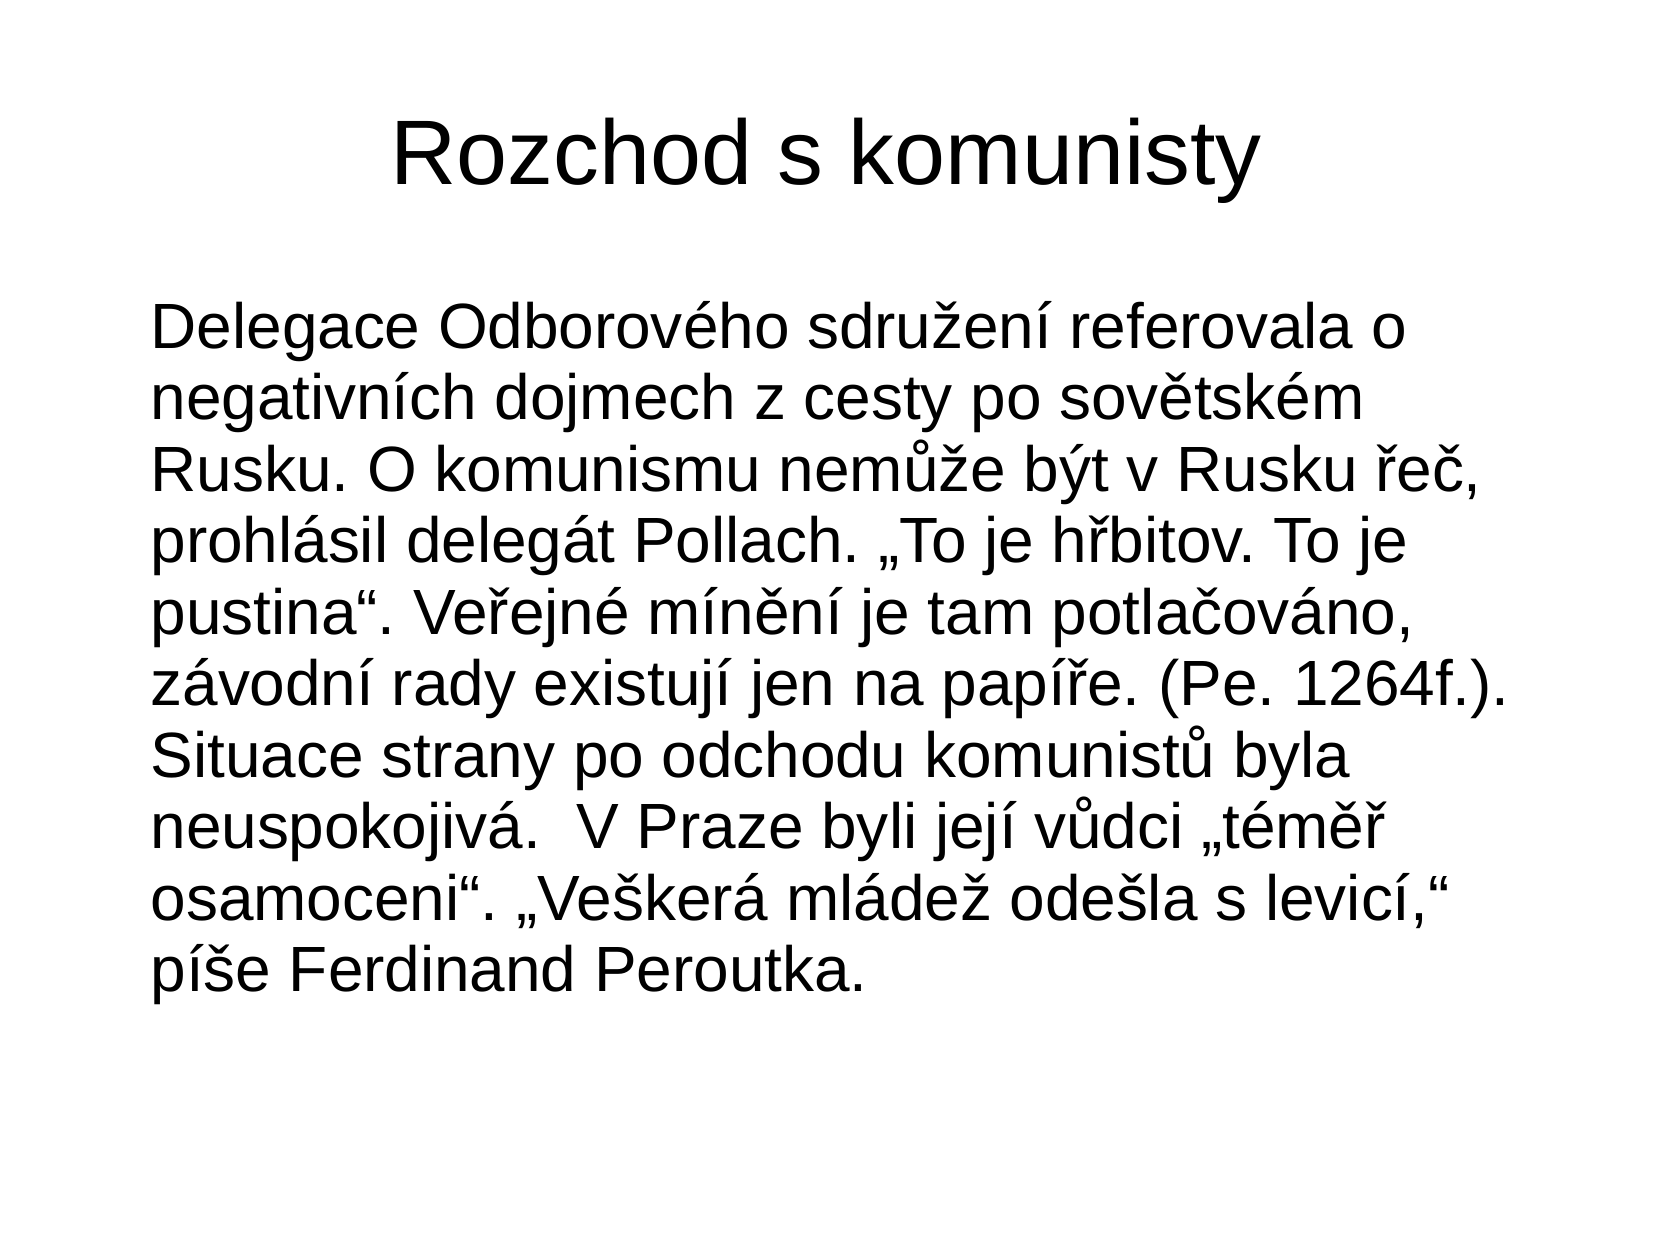

# Rozchod s komunisty
Delegace Odborového sdružení referovala o negativních dojmech z cesty po sovětském Rusku. O komunismu nemůže být v Rusku řeč, prohlásil delegát Pollach. „To je hřbitov. To je pustina“. Veřejné mínění je tam potlačováno, závodní rady existují jen na papíře. (Pe. 1264f.). Situace strany po odchodu komunistů byla neuspokojivá. V Praze byli její vůdci „téměř osamoceni“. „Veškerá mládež odešla s levicí,“ píše Ferdinand Peroutka.